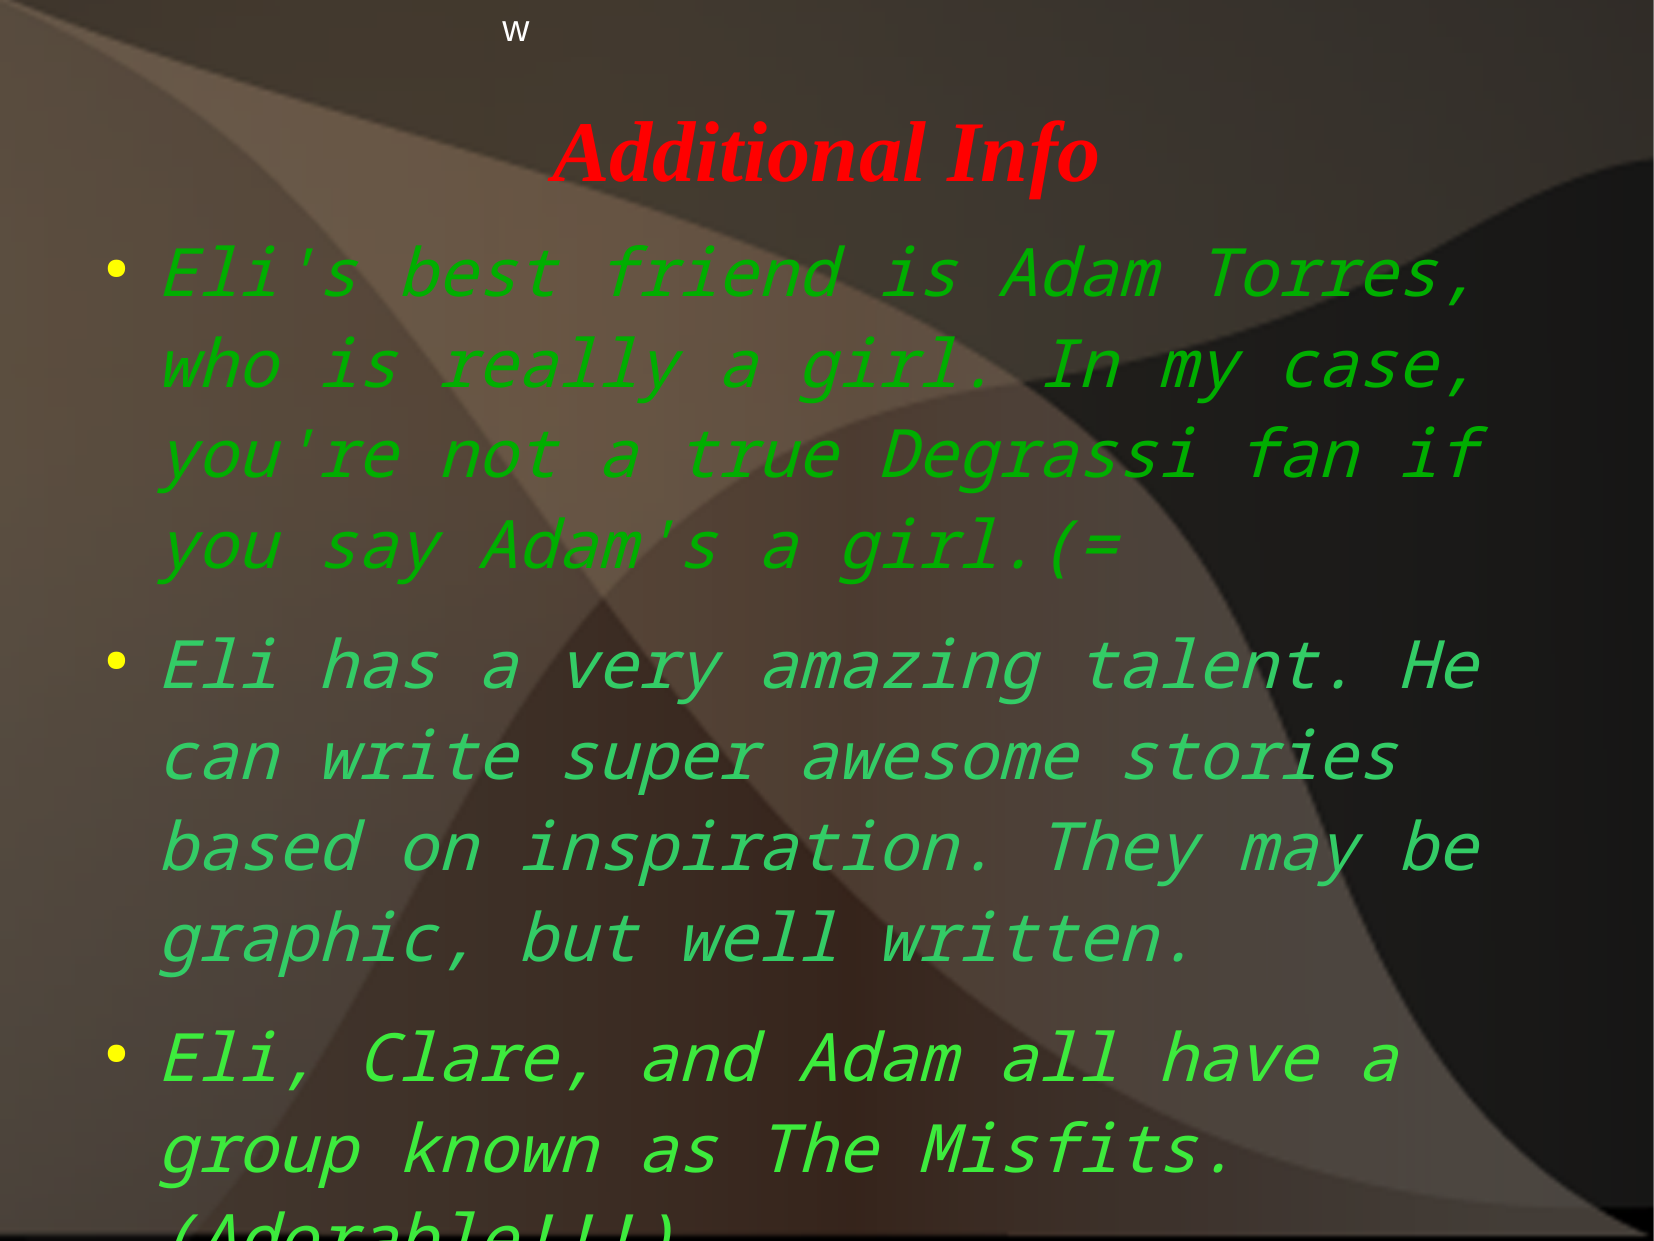

w
# Additional Info
Eli's best friend is Adam Torres, who is really a girl. In my case, you're not a true Degrassi fan if you say Adam's a girl.(=
Eli has a very amazing talent. He can write super awesome stories based on inspiration. They may be graphic, but well written.
Eli, Clare, and Adam all have a group known as The Misfits. (Adorable!!!)
Eli is totally AMAZING and impossibly hot.(: He ranks #1 on my Top 10 Hottest Degrassi Guys. (See my page)